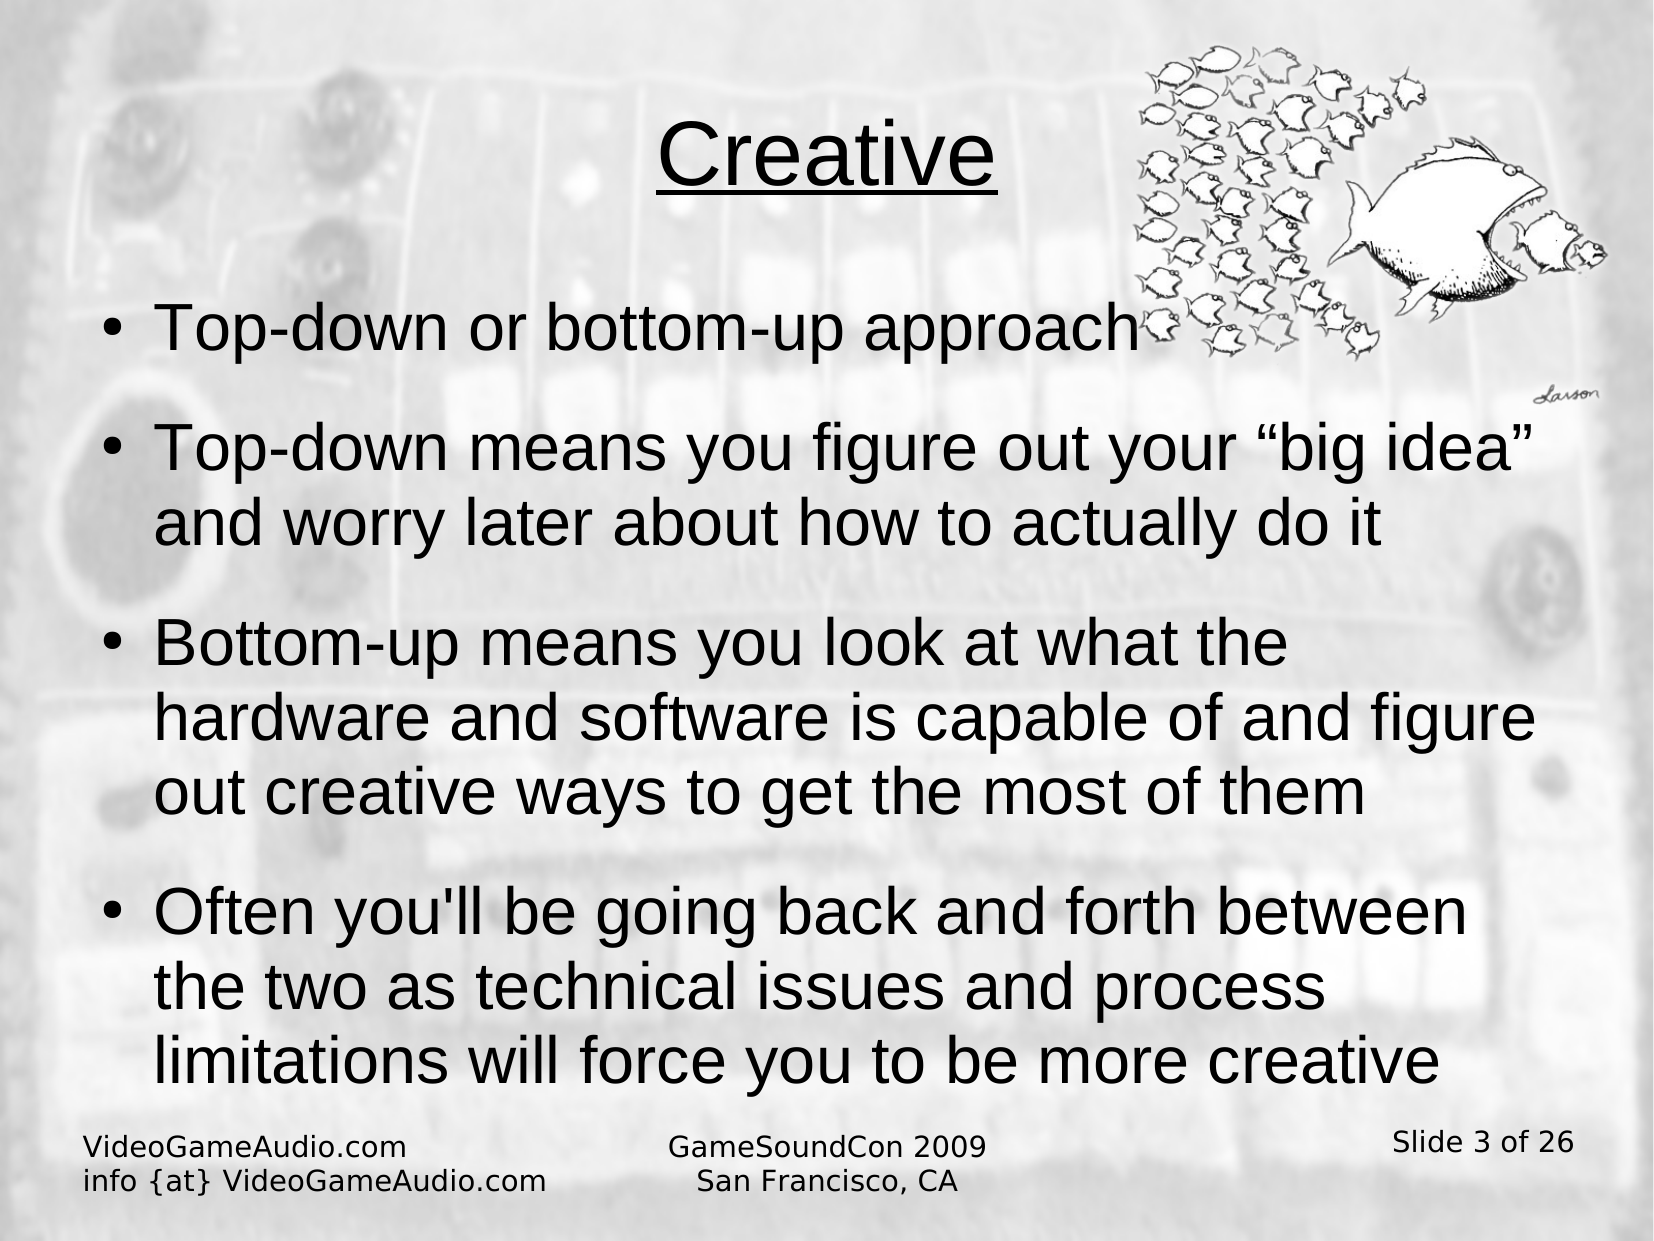

# Creative
Top-down or bottom-up approach
Top-down means you figure out your “big idea” and worry later about how to actually do it
Bottom-up means you look at what the hardware and software is capable of and figure out creative ways to get the most of them
Often you'll be going back and forth between the two as technical issues and process limitations will force you to be more creative
3